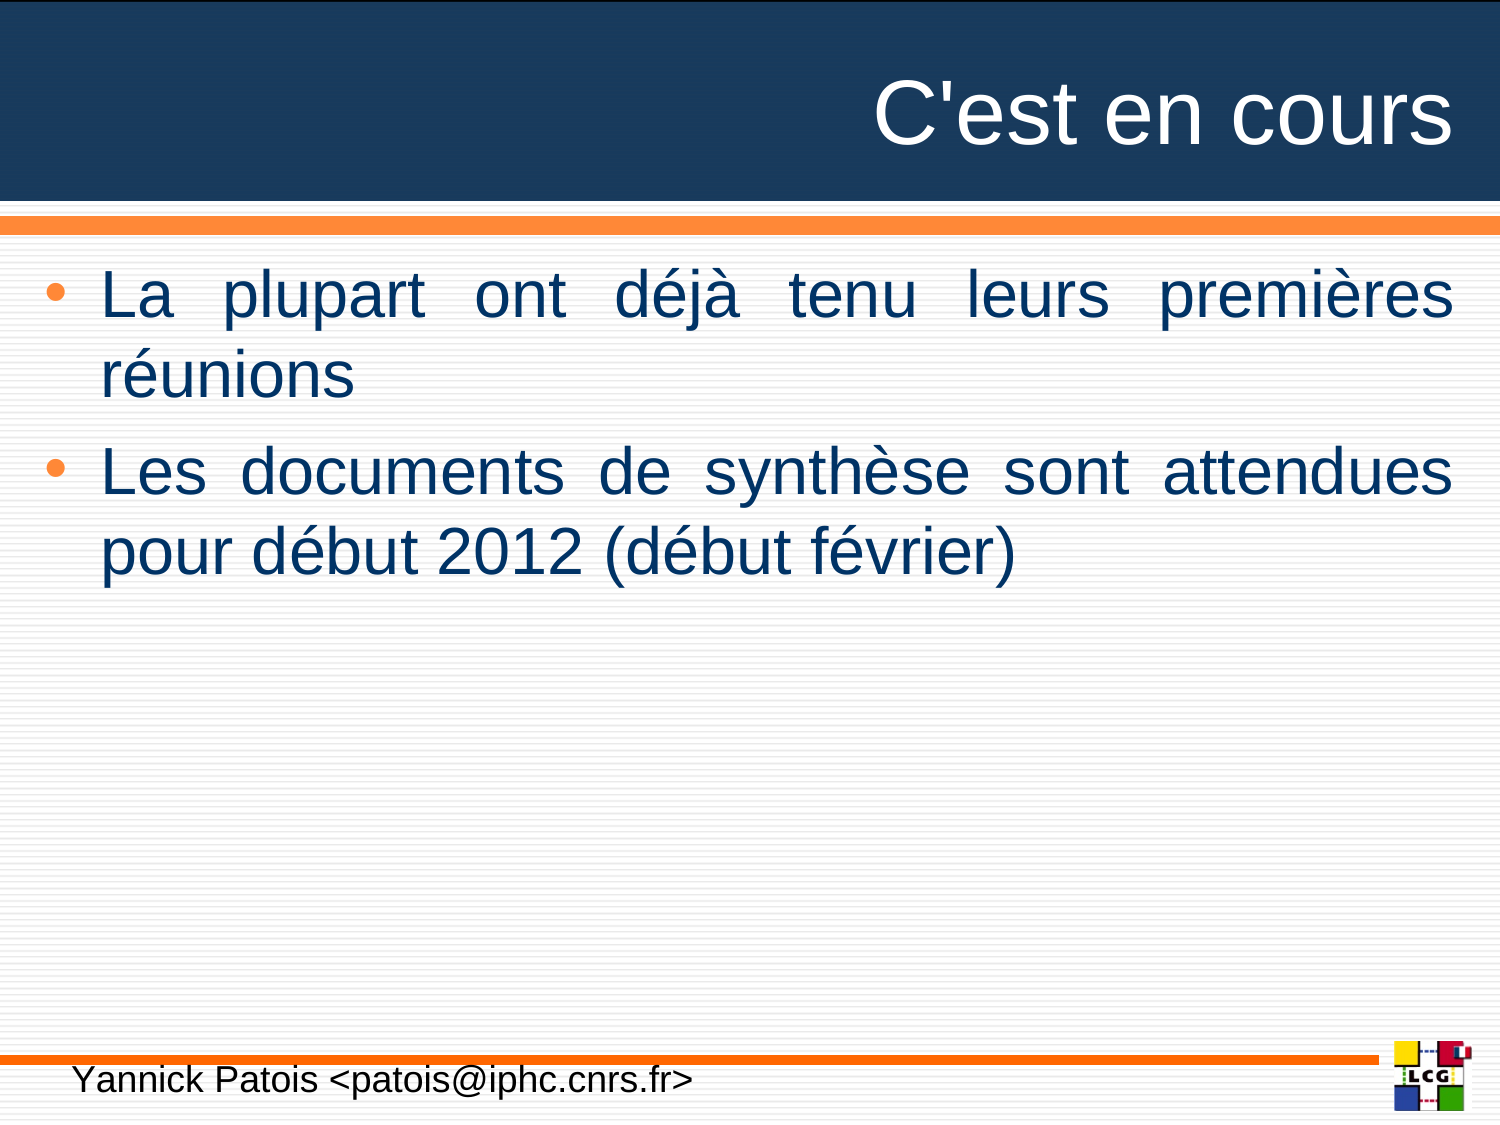

# C'est en cours
La plupart ont déjà tenu leurs premières réunions
Les documents de synthèse sont attendues pour début 2012 (début février)